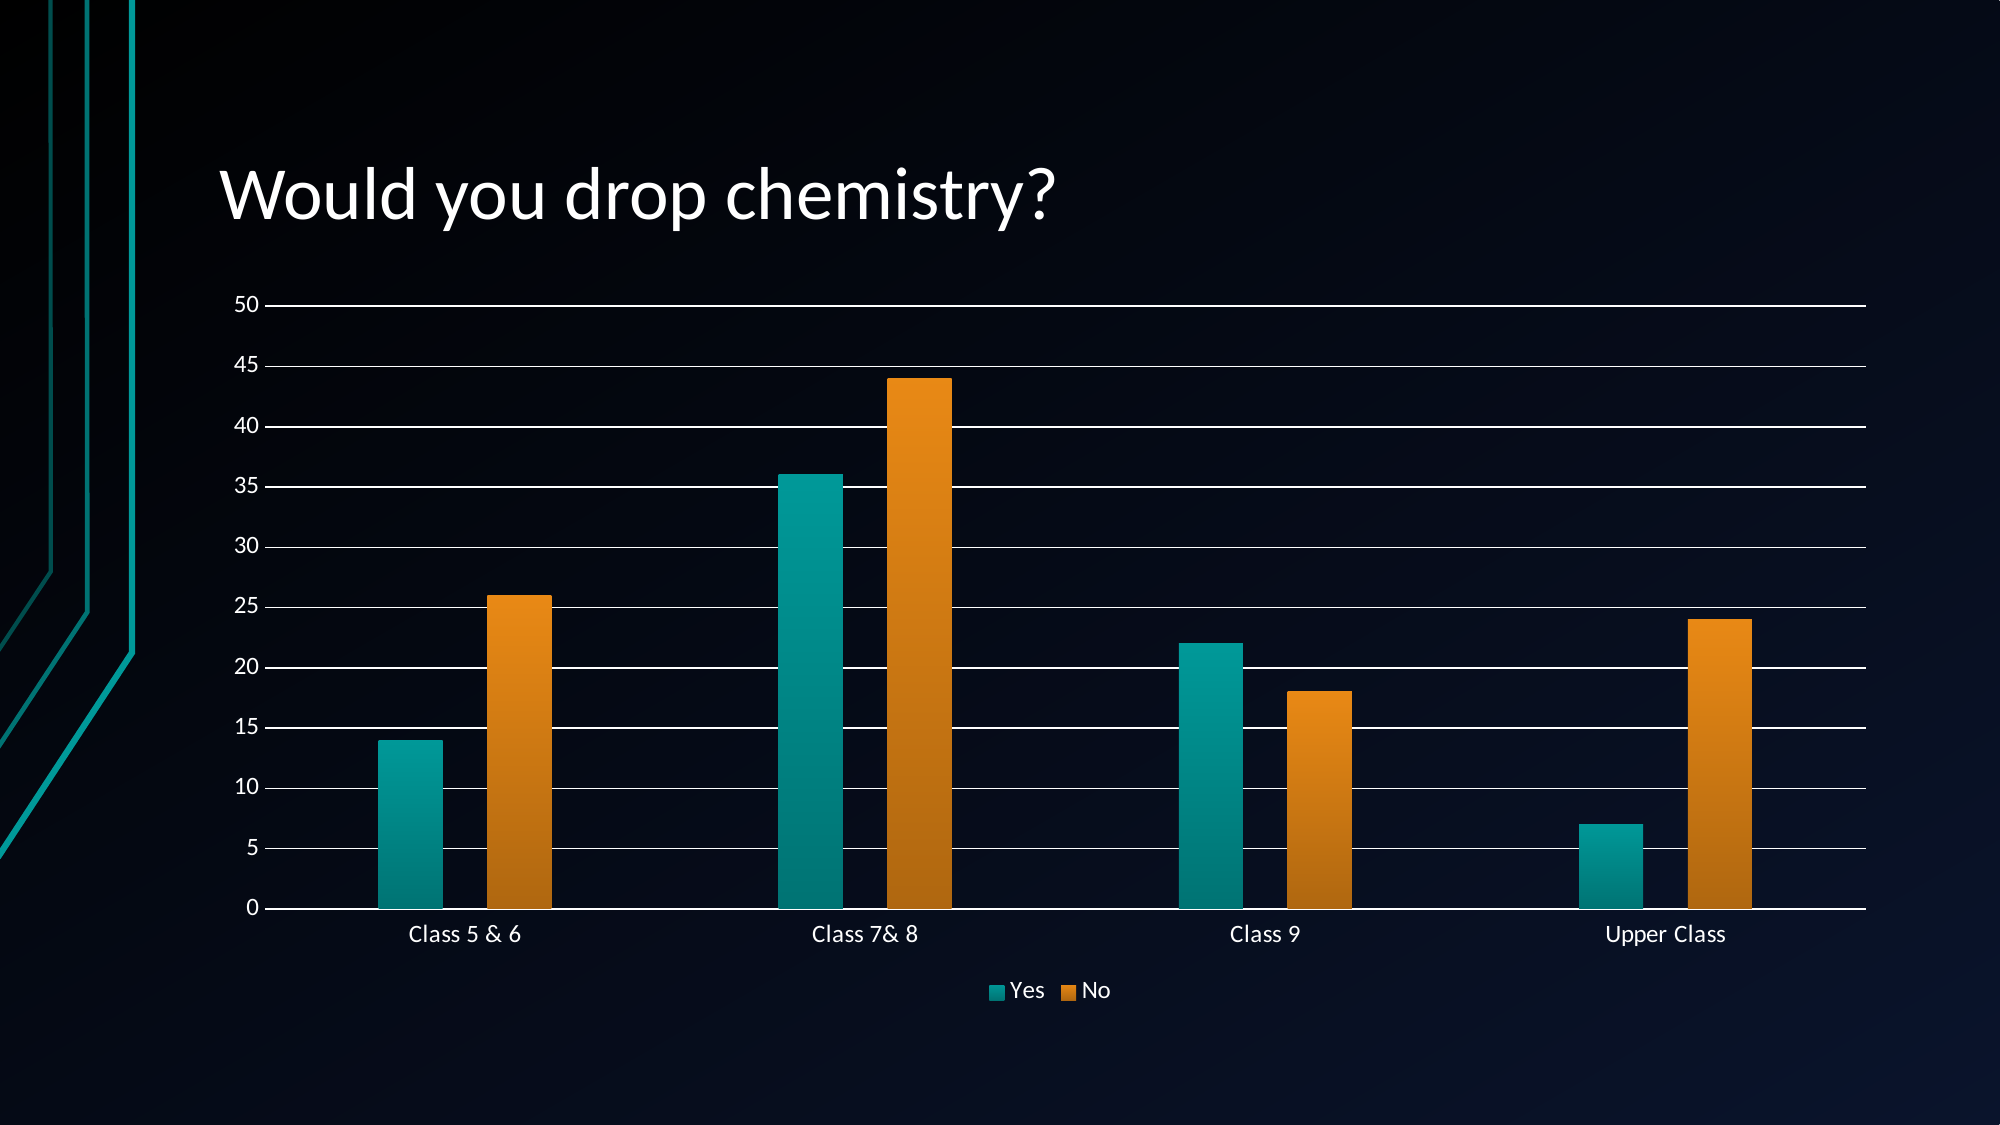

# Would you drop chemistry?
### Chart
| Category | Yes | No |
|---|---|---|
| Class 5 & 6 | 14.0 | 26.0 |
| Class 7& 8 | 36.0 | 44.0 |
| Class 9 | 22.0 | 18.0 |
| Upper Class | 7.0 | 24.0 |